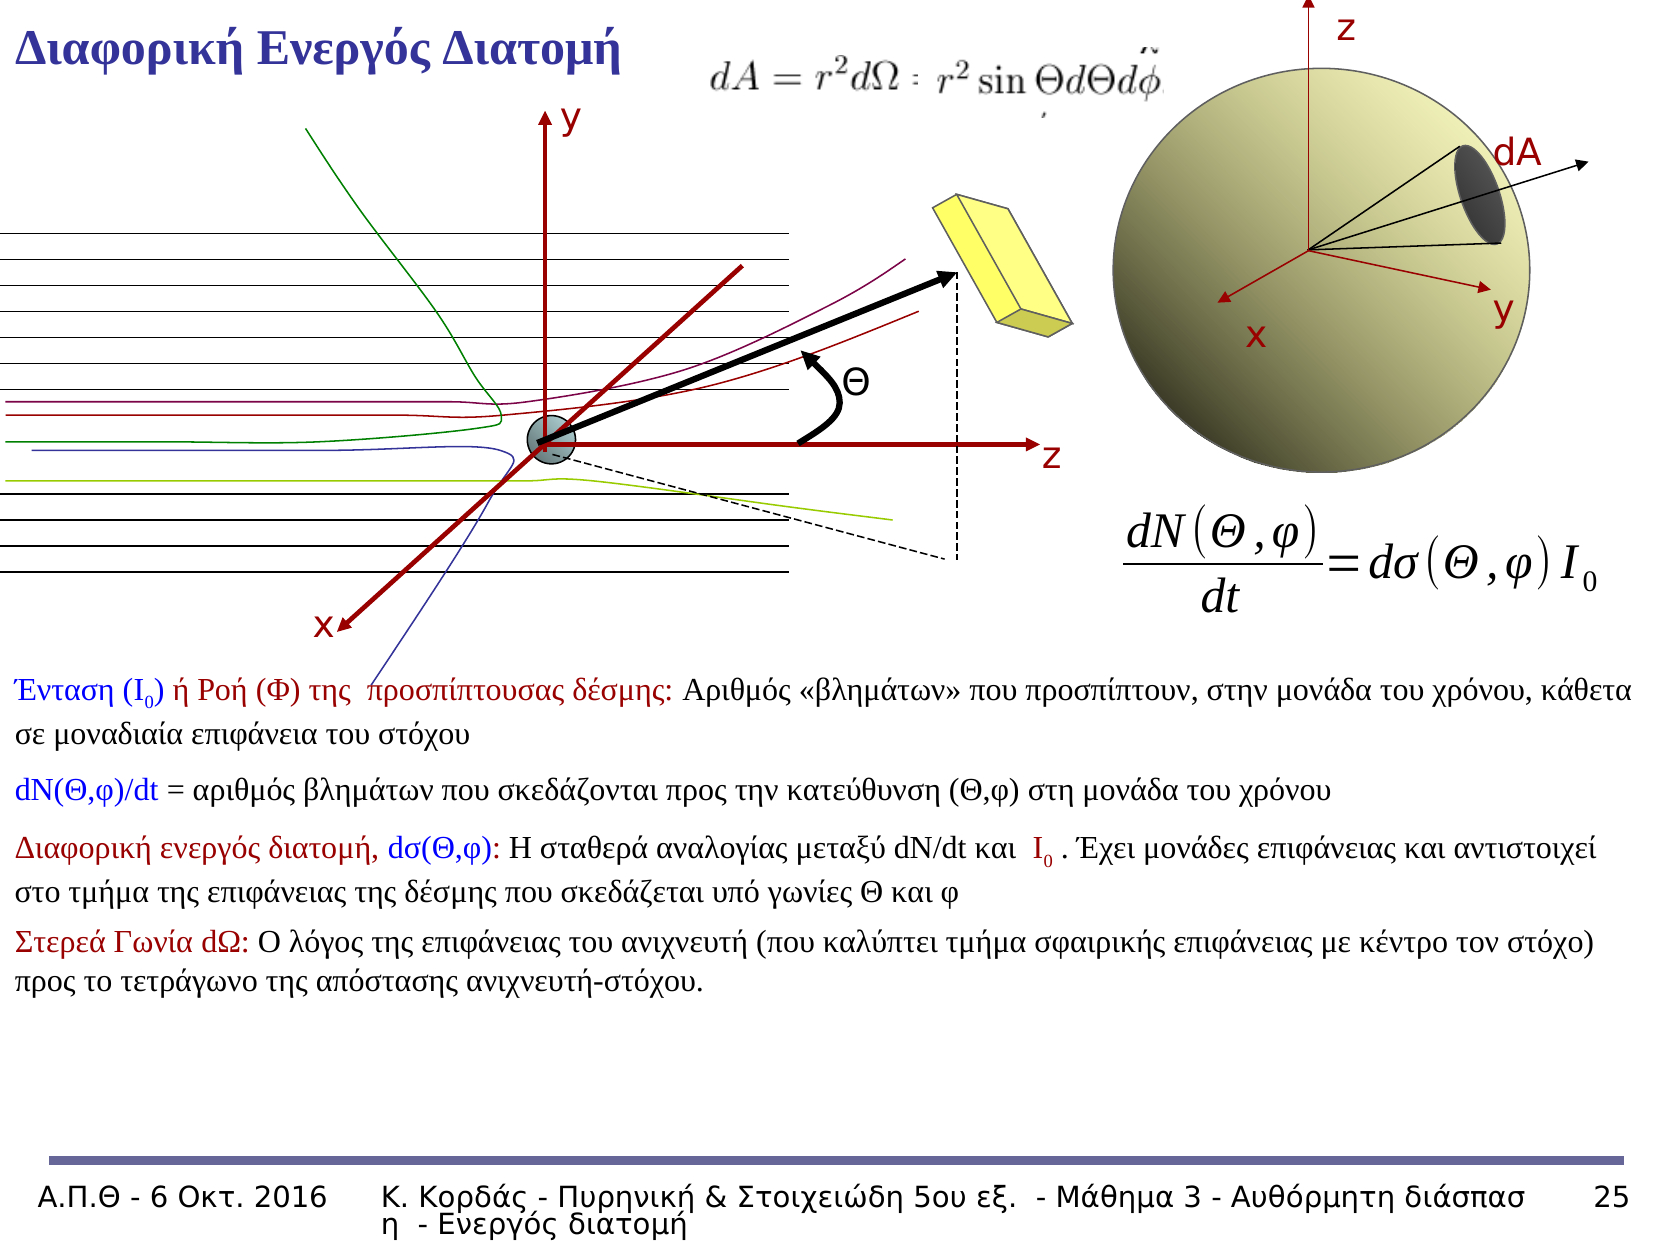

z
# Διαφορική Ενεργός Διατομή
y
z
x
dA
Θ
y
x
Ένταση (Ι0) ή Ροή (Φ) της προσπίπτουσας δέσμης: Αριθμός «βλημάτων» που προσπίπτουν, στην μονάδα του χρόνου, κάθετα σε μοναδιαία επιφάνεια του στόχου
dN(Θ,φ)/dt = αριθμός βλημάτων που σκεδάζονται προς την κατεύθυνση (Θ,φ) στη μονάδα του χρόνου
Διαφορική ενεργός διατομή, dσ(Θ,φ): Η σταθερά αναλογίας μεταξύ dN/dt και Ι0 . Έχει μονάδες επιφάνειας και αντιστοιχεί στο τμήμα της επιφάνειας της δέσμης που σκεδάζεται υπό γωνίες Θ και φ
Στερεά Γωνία dΩ: Ο λόγος της επιφάνειας του ανιχνευτή (που καλύπτει τμήμα σφαιρικής επιφάνειας με κέντρο τον στόχο) προς το τετράγωνο της απόστασης ανιχνευτή-στόχου.
Α.Π.Θ - 6 Οκτ. 2016
Κ. Κορδάς - Πυρηνική & Στοιχειώδη 5ου εξ. - Μάθημα 3 - Αυθόρμητη διάσπαση - Ενεργός διατομή
25